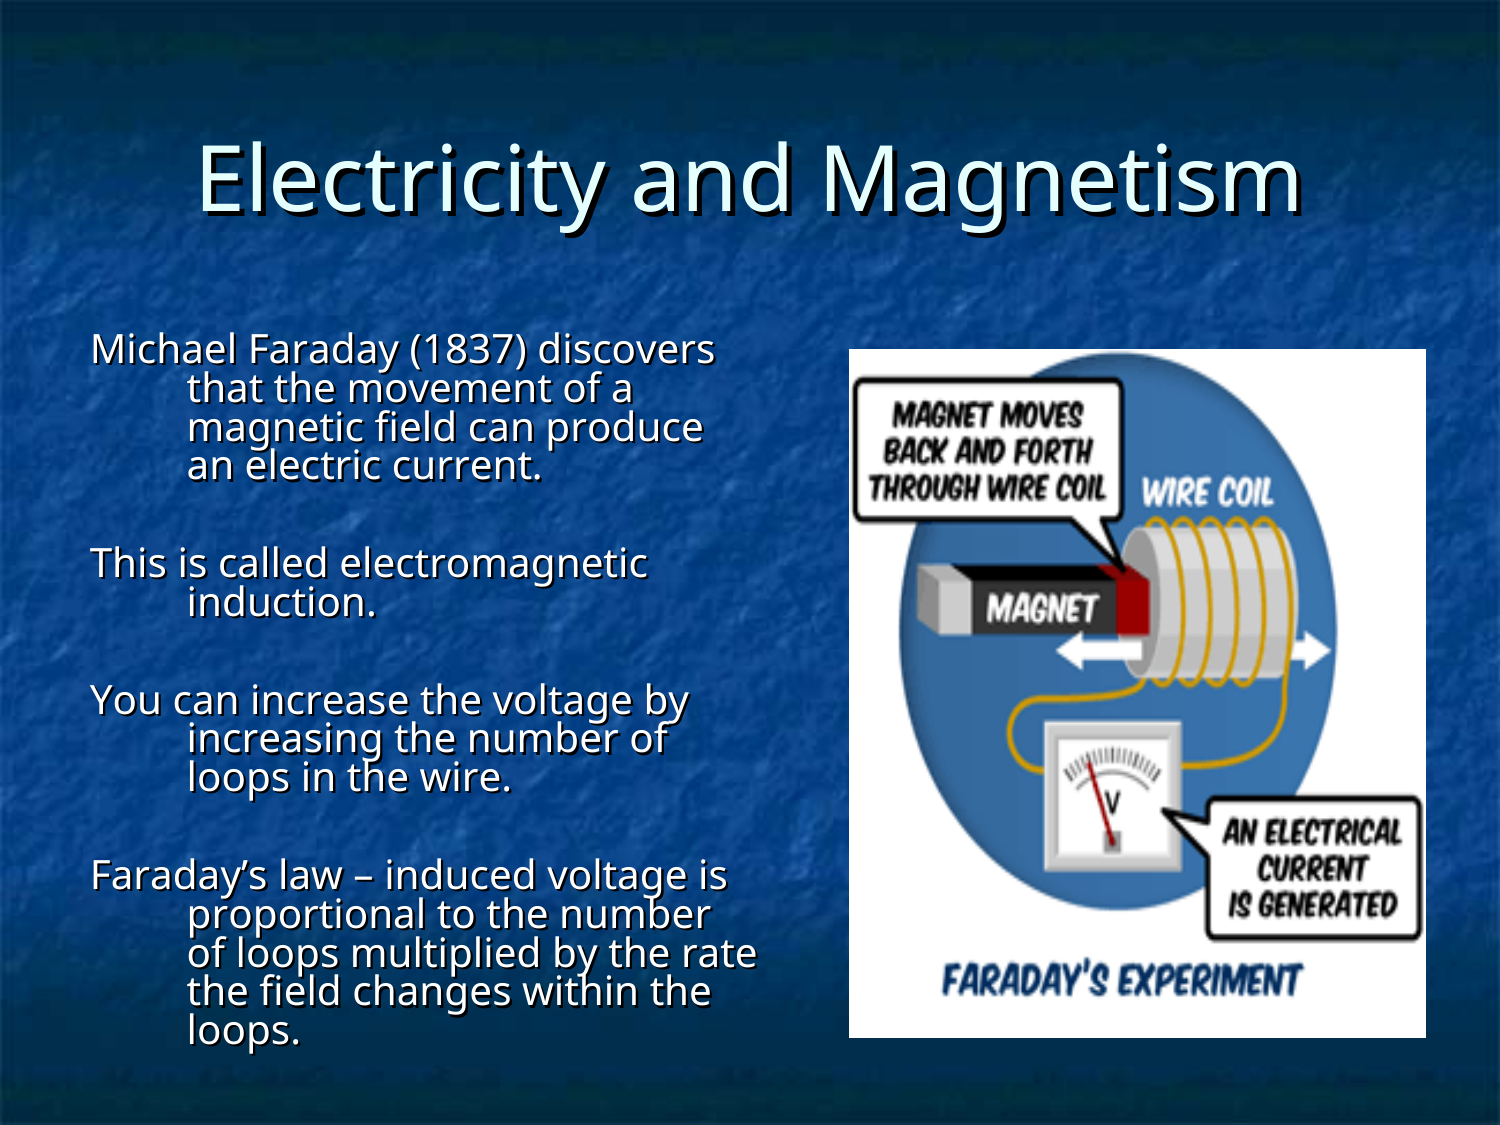

# Electricity and Magnetism
Michael Faraday (1837) discovers that the movement of a magnetic field can produce an electric current.
This is called electromagnetic induction.
You can increase the voltage by increasing the number of loops in the wire.
Faraday’s law – induced voltage is proportional to the number of loops multiplied by the rate the field changes within the loops.